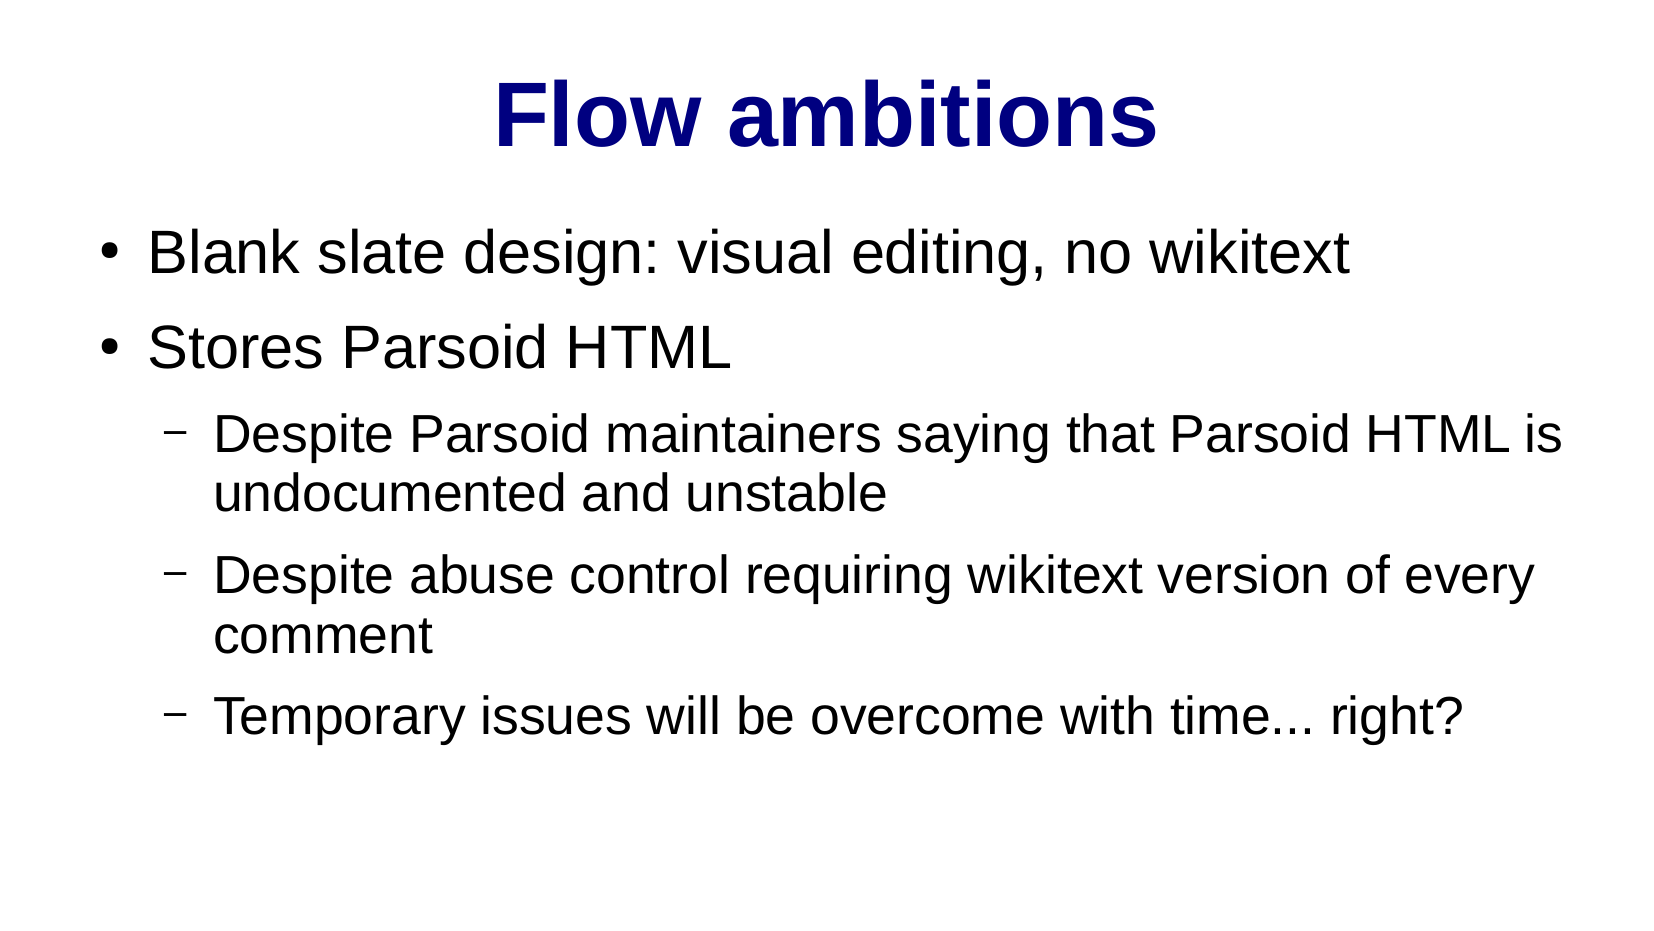

# Flow ambitions
Blank slate design: visual editing, no wikitext
Stores Parsoid HTML
Despite Parsoid maintainers saying that Parsoid HTML is undocumented and unstable
Despite abuse control requiring wikitext version of every comment
Temporary issues will be overcome with time... right?